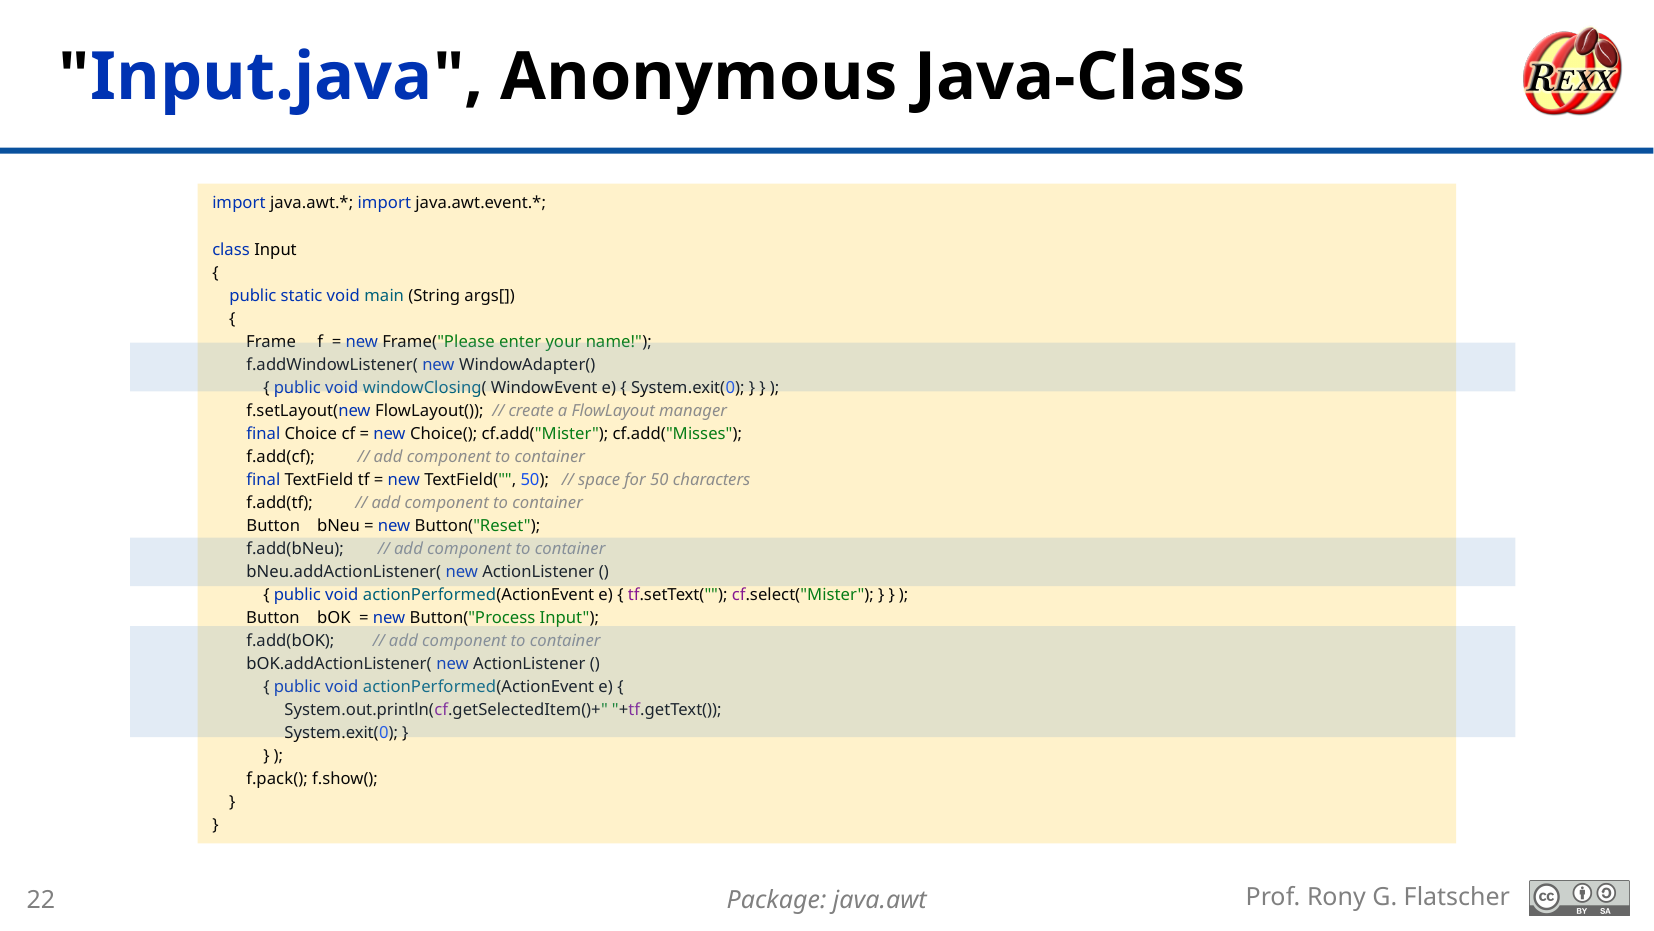

# "Input.java", Anonymous Java-Class
import java.awt.*; import java.awt.event.*;
class Input
{
 public static void main (String args[])
 {
 Frame f = new Frame("Please enter your name!");
 f.addWindowListener( new WindowAdapter()
 { public void windowClosing( WindowEvent e) { System.exit(0); } } );
 f.setLayout(new FlowLayout()); // create a FlowLayout manager
 final Choice cf = new Choice(); cf.add("Mister"); cf.add("Misses");
 f.add(cf); // add component to container
 final TextField tf = new TextField("", 50); // space for 50 characters
 f.add(tf); // add component to container
 Button bNeu = new Button("Reset");
 f.add(bNeu); // add component to container
 bNeu.addActionListener( new ActionListener ()
 { public void actionPerformed(ActionEvent e) { tf.setText(""); cf.select("Mister"); } } );
 Button bOK = new Button("Process Input");
 f.add(bOK); // add component to container
 bOK.addActionListener( new ActionListener ()
 { public void actionPerformed(ActionEvent e) {
 System.out.println(cf.getSelectedItem()+" "+tf.getText());
 System.exit(0); }
 } );
 f.pack(); f.show();
 }
}
Package: java.awt